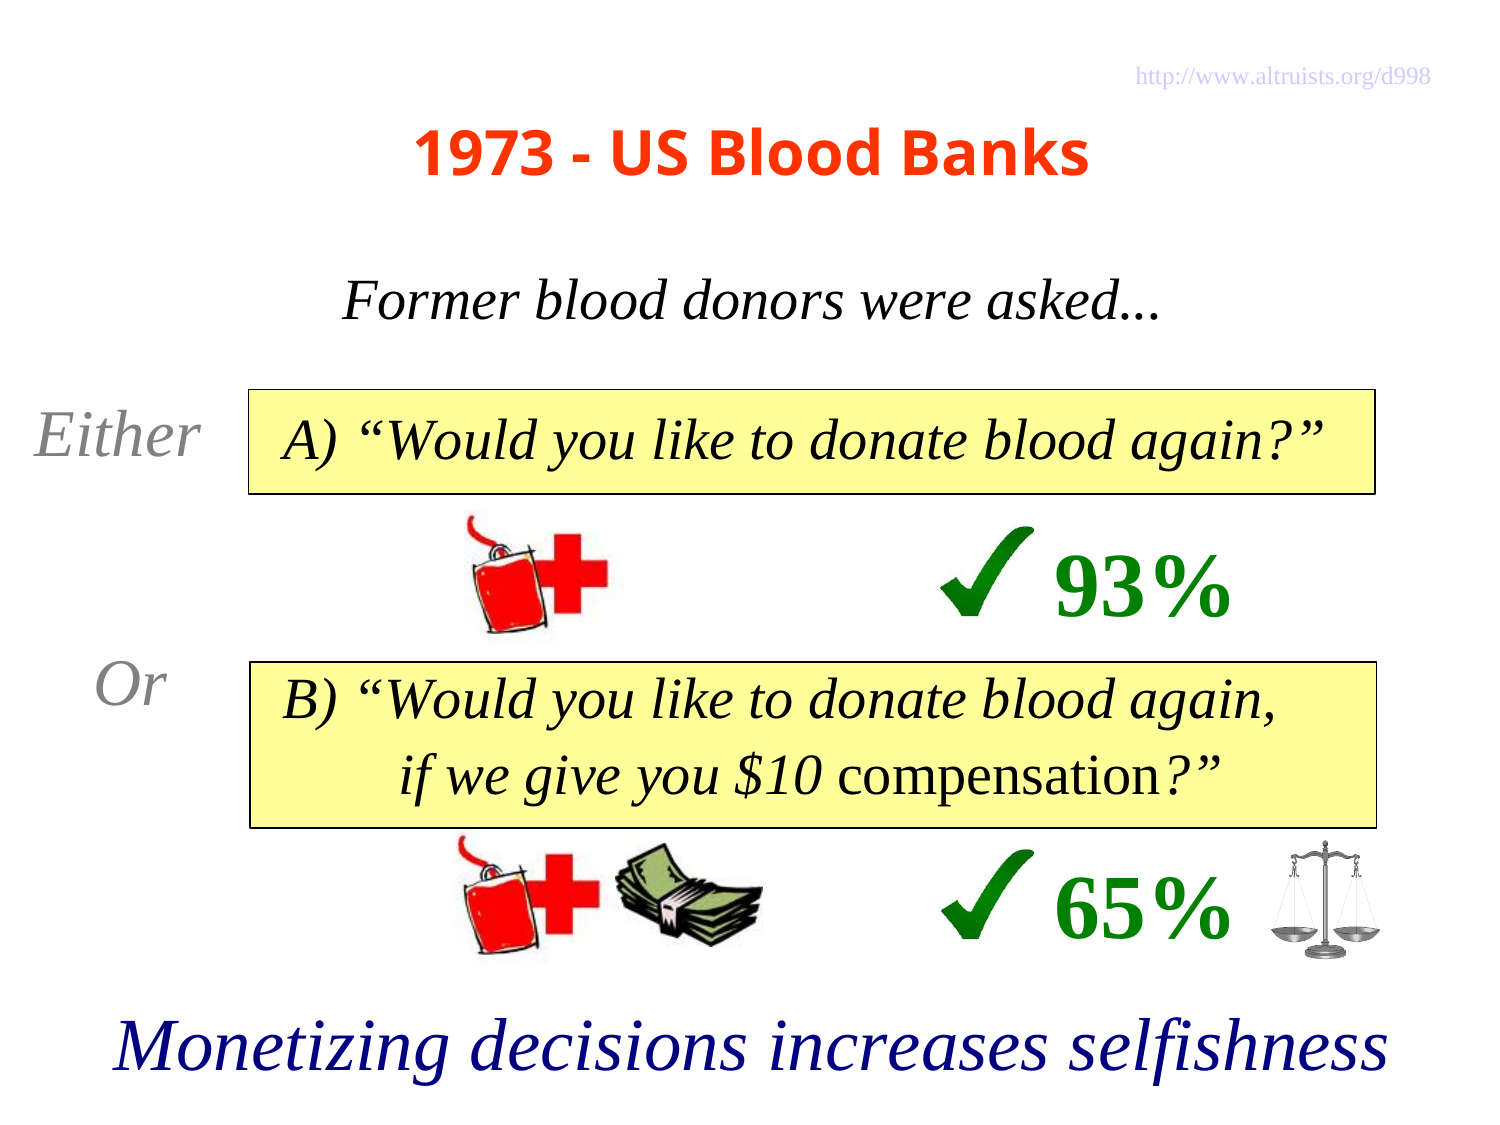

1973 - US Blood Banks
http://www.altruists.org/d998
Former blood donors were asked...
Either
A) “Would you like to donate blood again?”
93%
Or
B) “Would you like to donate blood again,
 if we give you $10 compensation?”
65%
Monetizing decisions increases selfishness